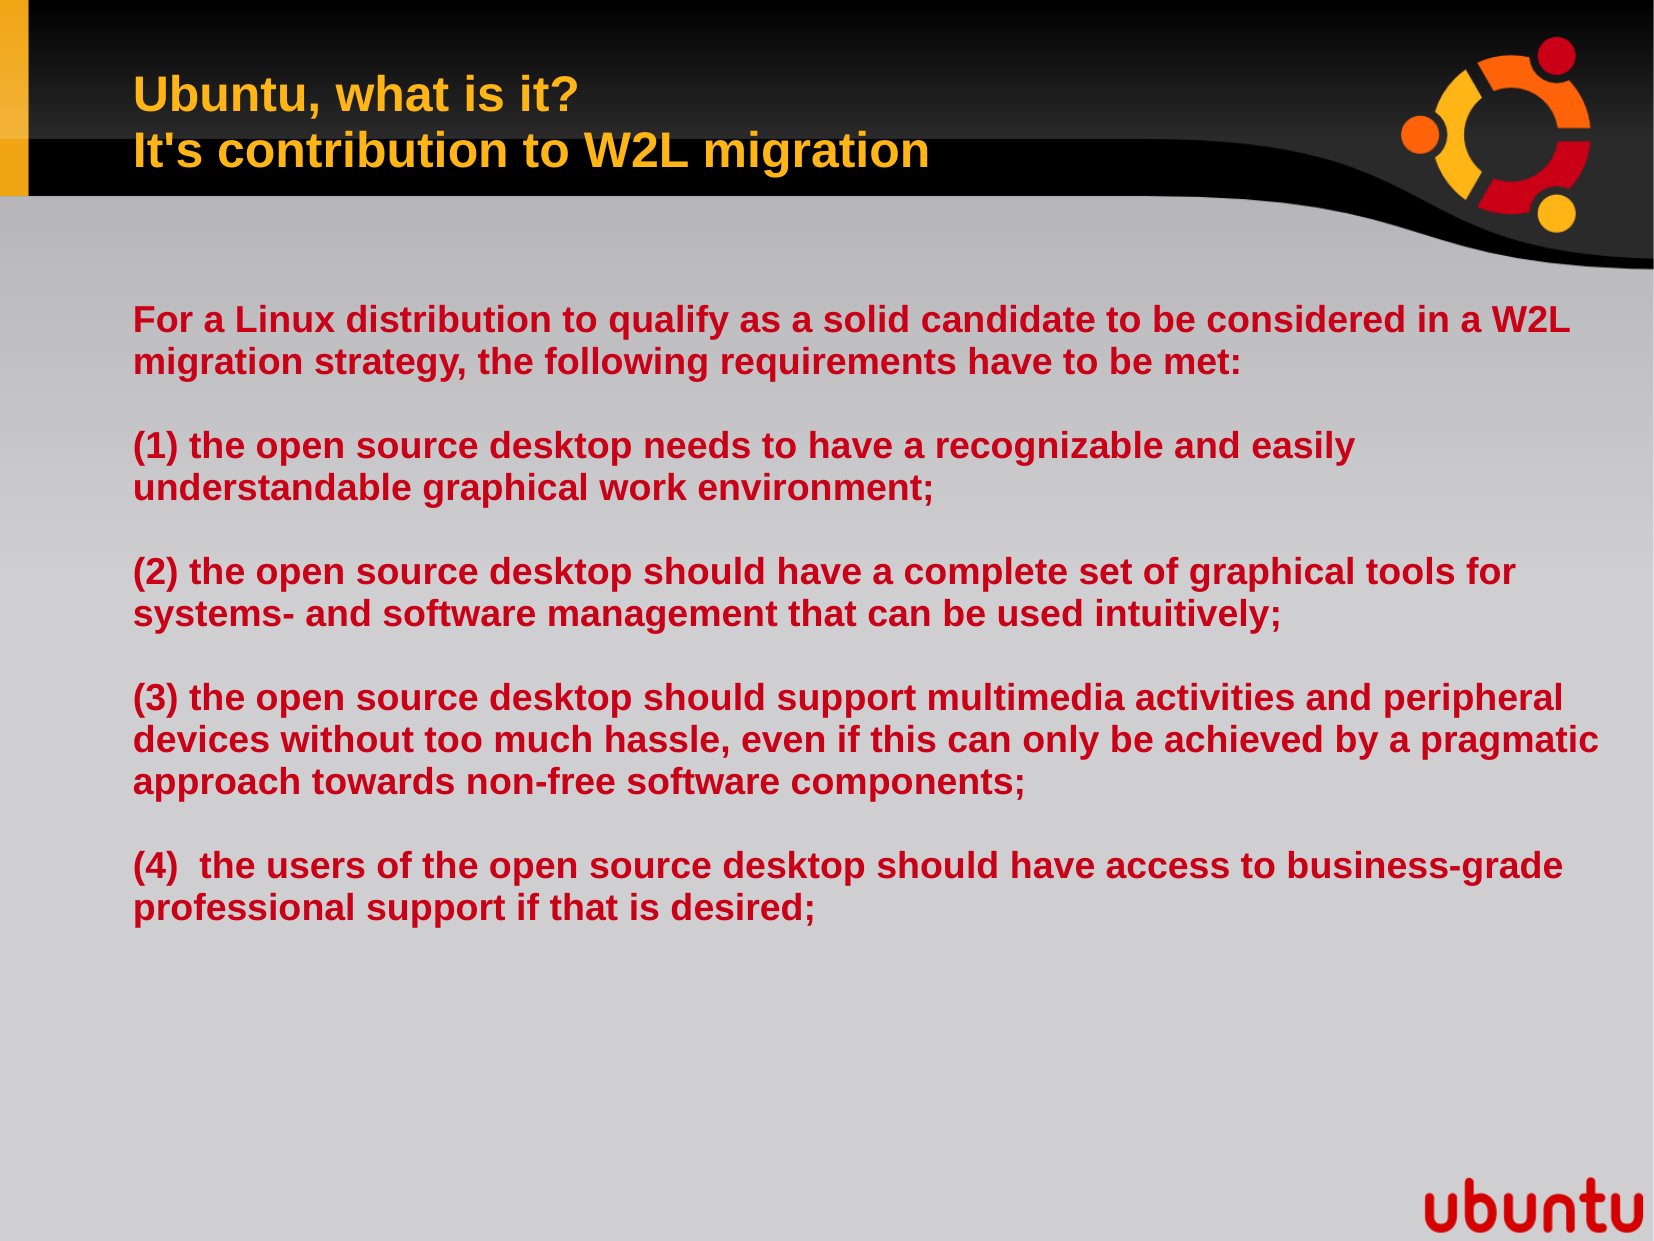

Ubuntu, what is it?
It's contribution to W2L migration
For a Linux distribution to qualify as a solid candidate to be considered in a W2L migration strategy, the following requirements have to be met:
(1) the open source desktop needs to have a recognizable and easily understandable graphical work environment;
(2) the open source desktop should have a complete set of graphical tools for systems- and software management that can be used intuitively;
(3) the open source desktop should support multimedia activities and peripheral devices without too much hassle, even if this can only be achieved by a pragmatic approach towards non-free software components;
(4) the users of the open source desktop should have access to business-grade professional support if that is desired;